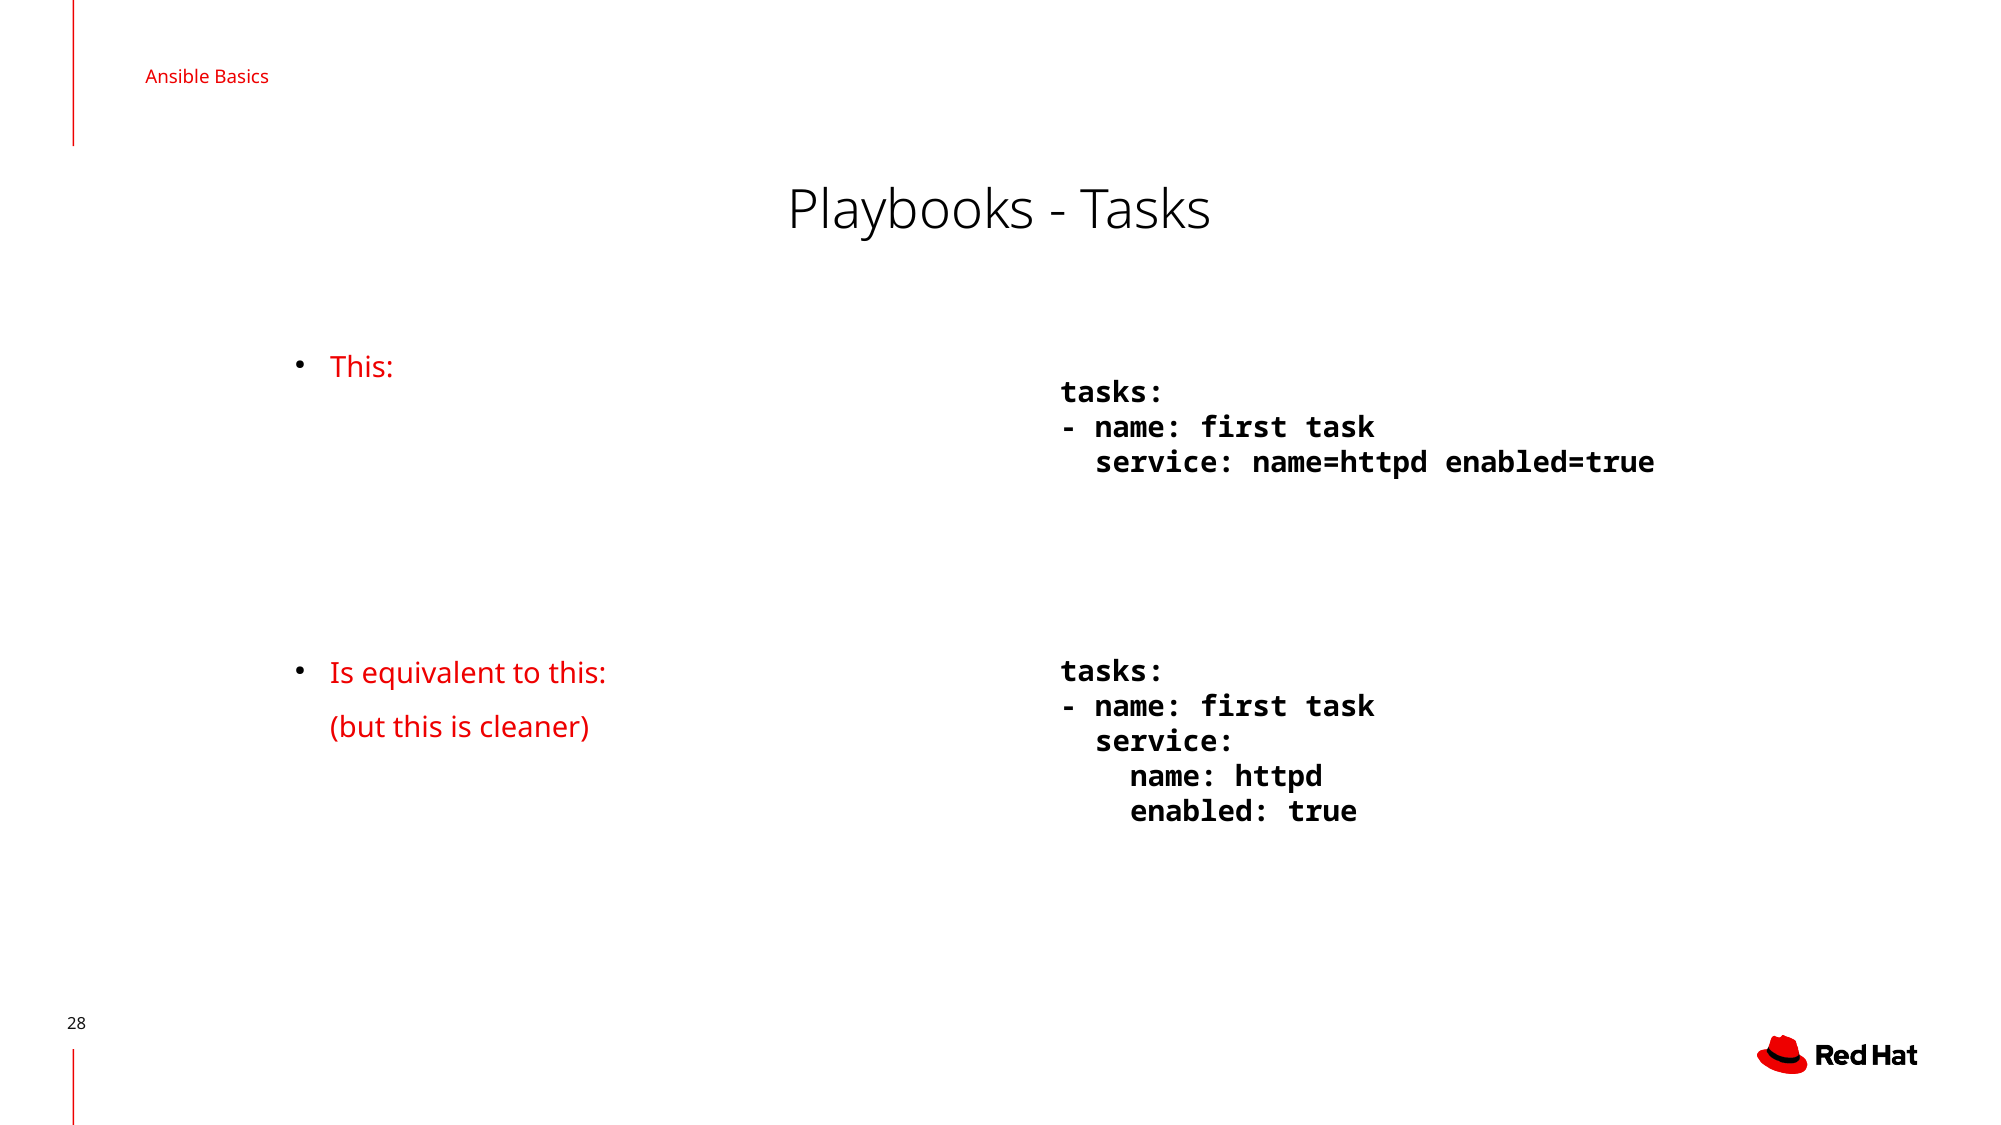

Ansible Basics
# Playbooks - Tasks
This:
Is equivalent to this:
(but this is cleaner)
 tasks:
 - name: first task
 service: name=httpd enabled=true
 tasks:
 - name: first task
 service:
 name: httpd
 enabled: true
28